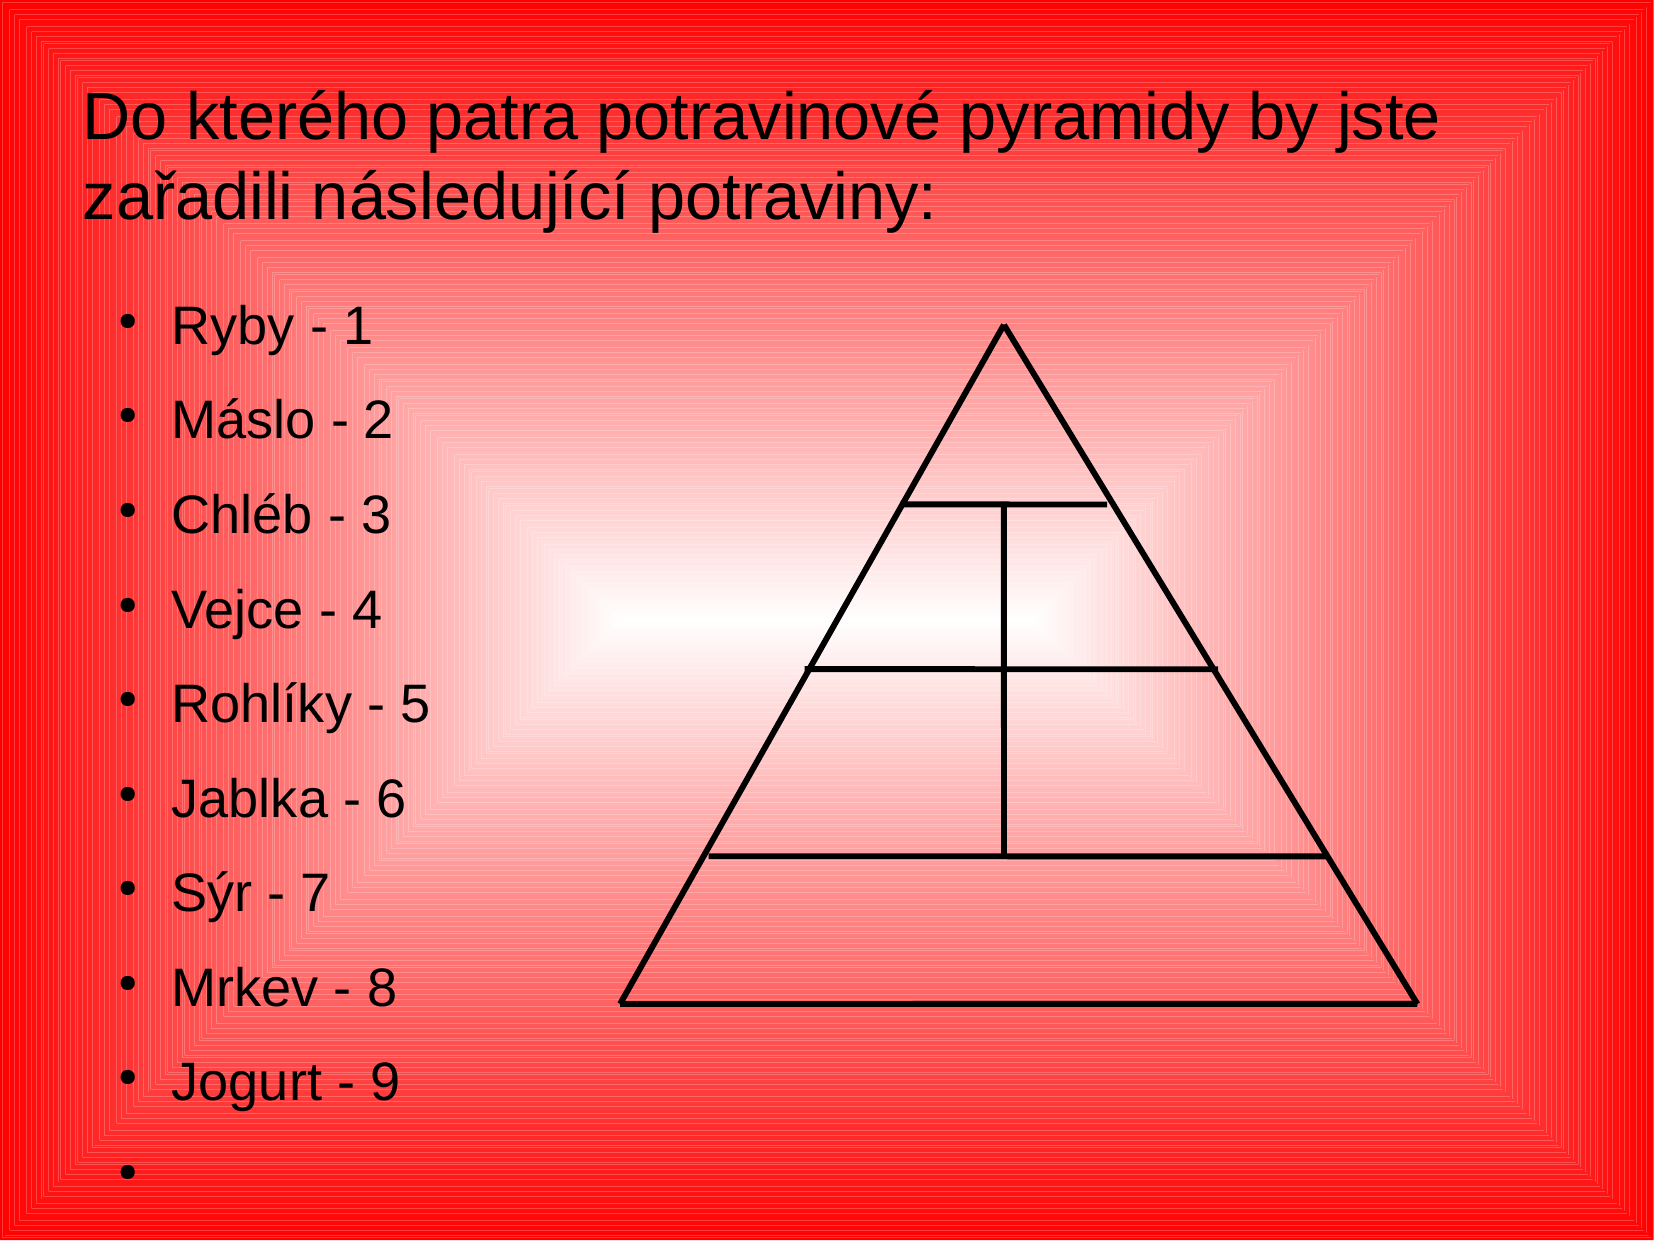

# Do kterého patra potravinové pyramidy by jste zařadili následující potraviny:
Ryby - 1
Máslo - 2
Chléb - 3
Vejce - 4
Rohlíky - 5
Jablka - 6
Sýr - 7
Mrkev - 8
Jogurt - 9